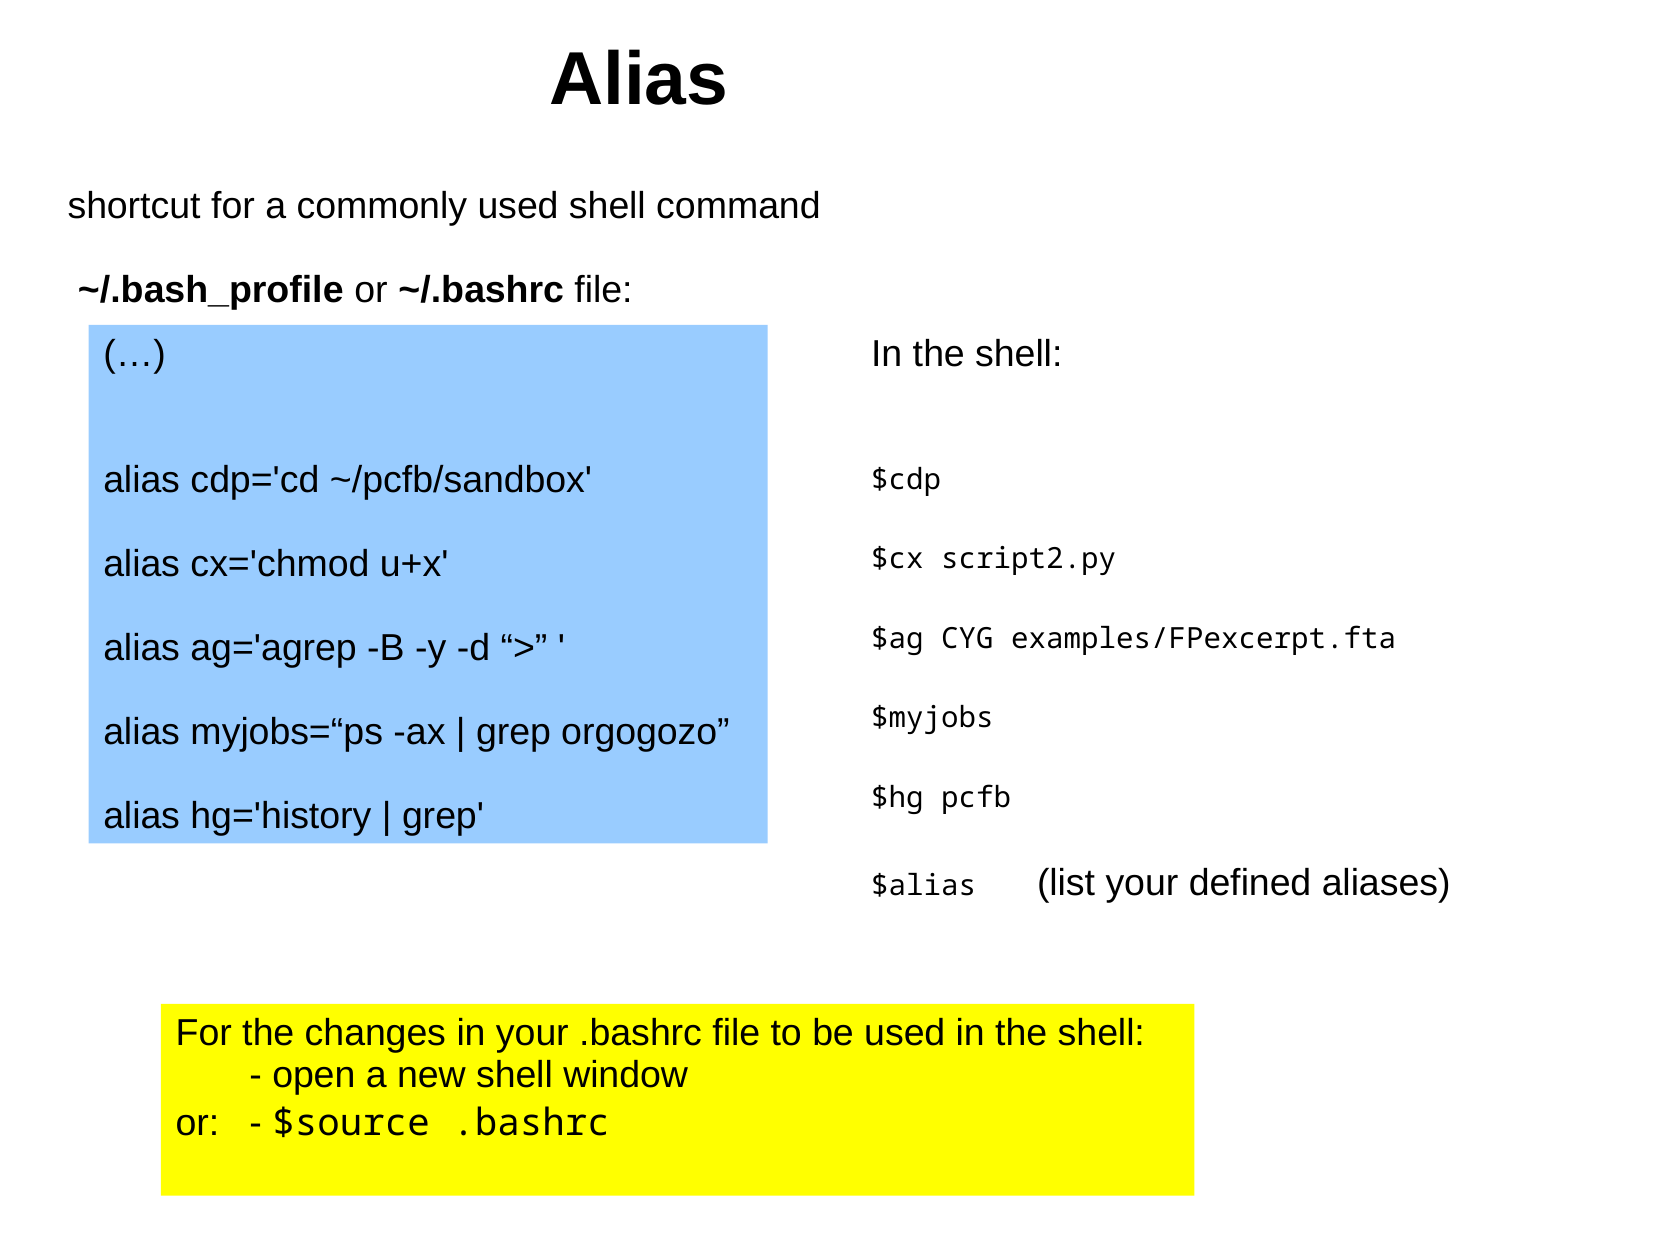

Alias
shortcut for a commonly used shell command
 ~/.bash_profile or ~/.bashrc file:
(…)
alias cdp='cd ~/pcfb/sandbox'
alias cx='chmod u+x'
alias ag='agrep -B -y -d “>” '
alias myjobs=“ps -ax | grep orgogozo”
alias hg='history | grep'
In the shell:
$cdp
$cx script2.py
$ag CYG examples/FPexcerpt.fta
$myjobs
$hg pcfb
$alias (list your defined aliases)
For the changes in your .bashrc file to be used in the shell:
	- open a new shell window
or: 	- $source .bashrc